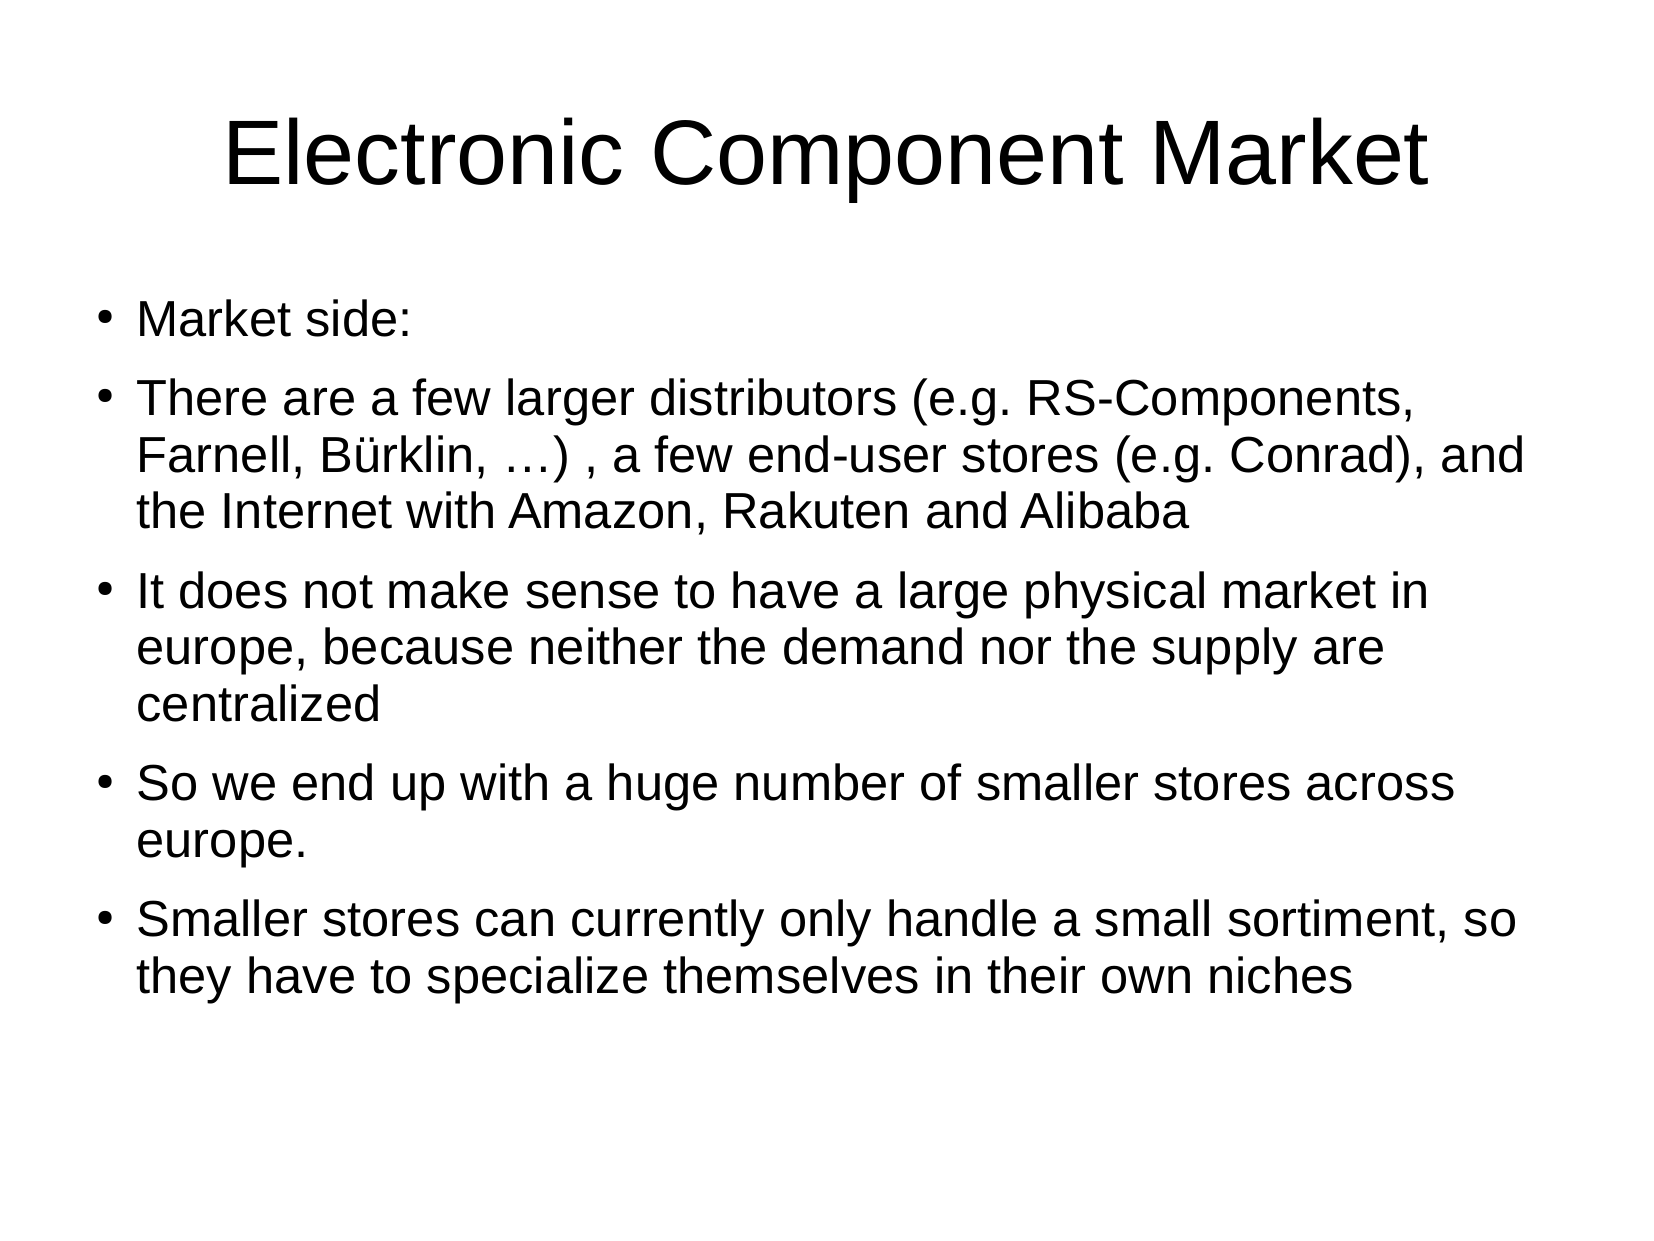

# Electronic Component Market
Market side:
There are a few larger distributors (e.g. RS-Components, Farnell, Bürklin, …) , a few end-user stores (e.g. Conrad), and the Internet with Amazon, Rakuten and Alibaba
It does not make sense to have a large physical market in europe, because neither the demand nor the supply are centralized
So we end up with a huge number of smaller stores across europe.
Smaller stores can currently only handle a small sortiment, so they have to specialize themselves in their own niches